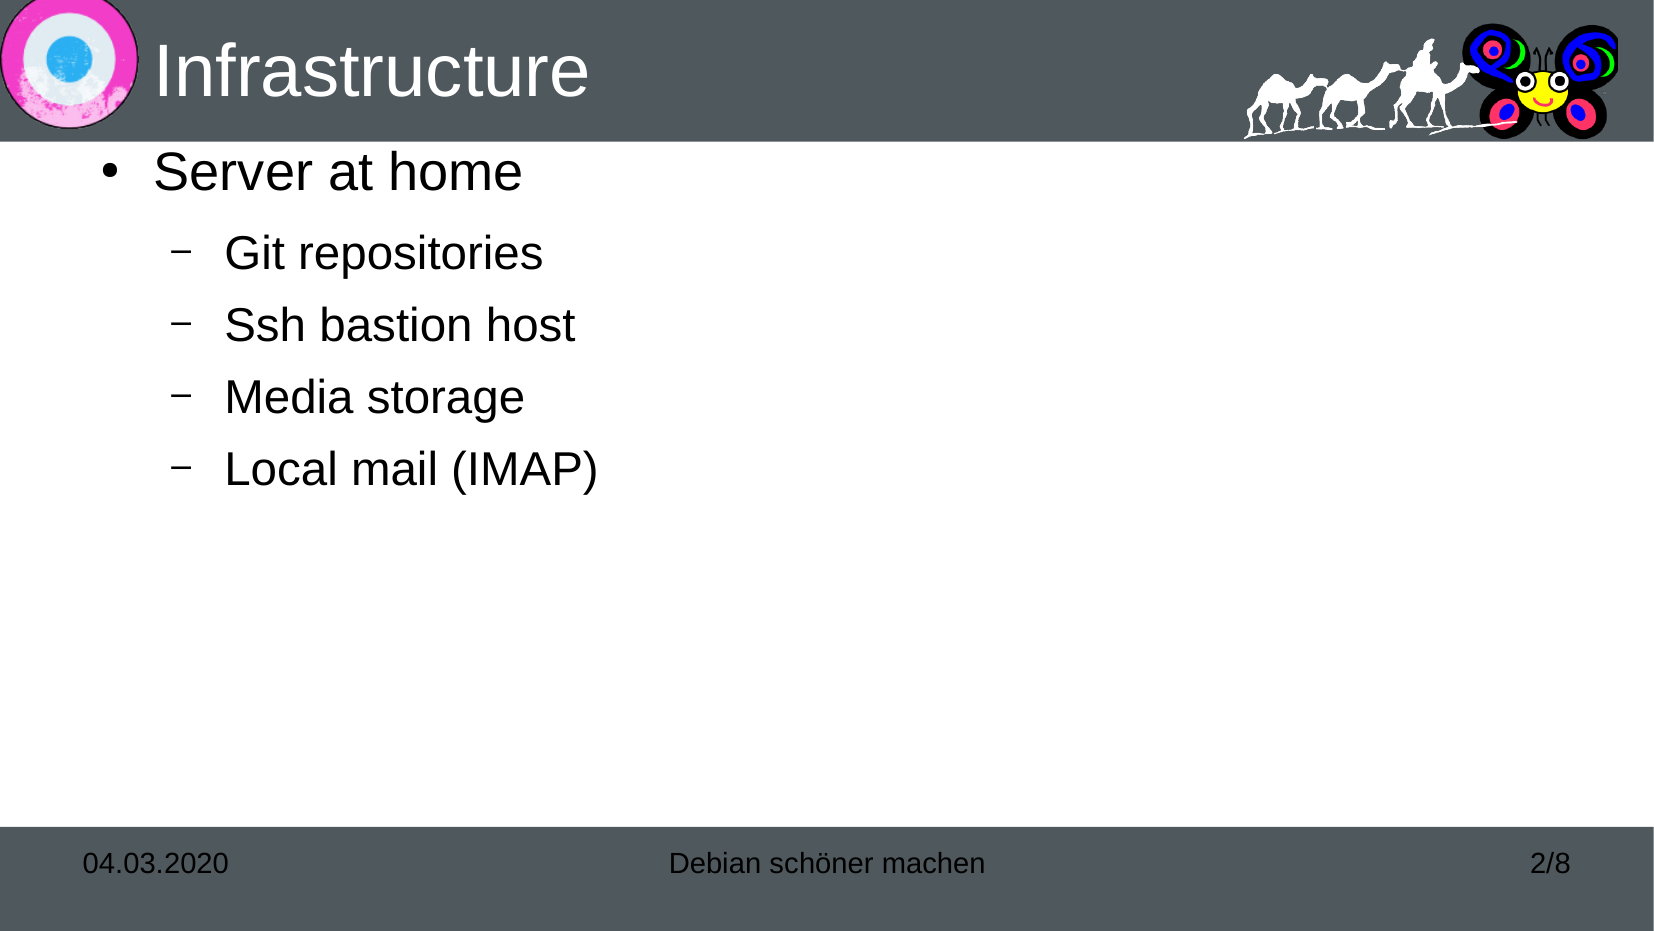

# Infrastructure
Server at home
Git repositories
Ssh bastion host
Media storage
Local mail (IMAP)
08. März 2019
2